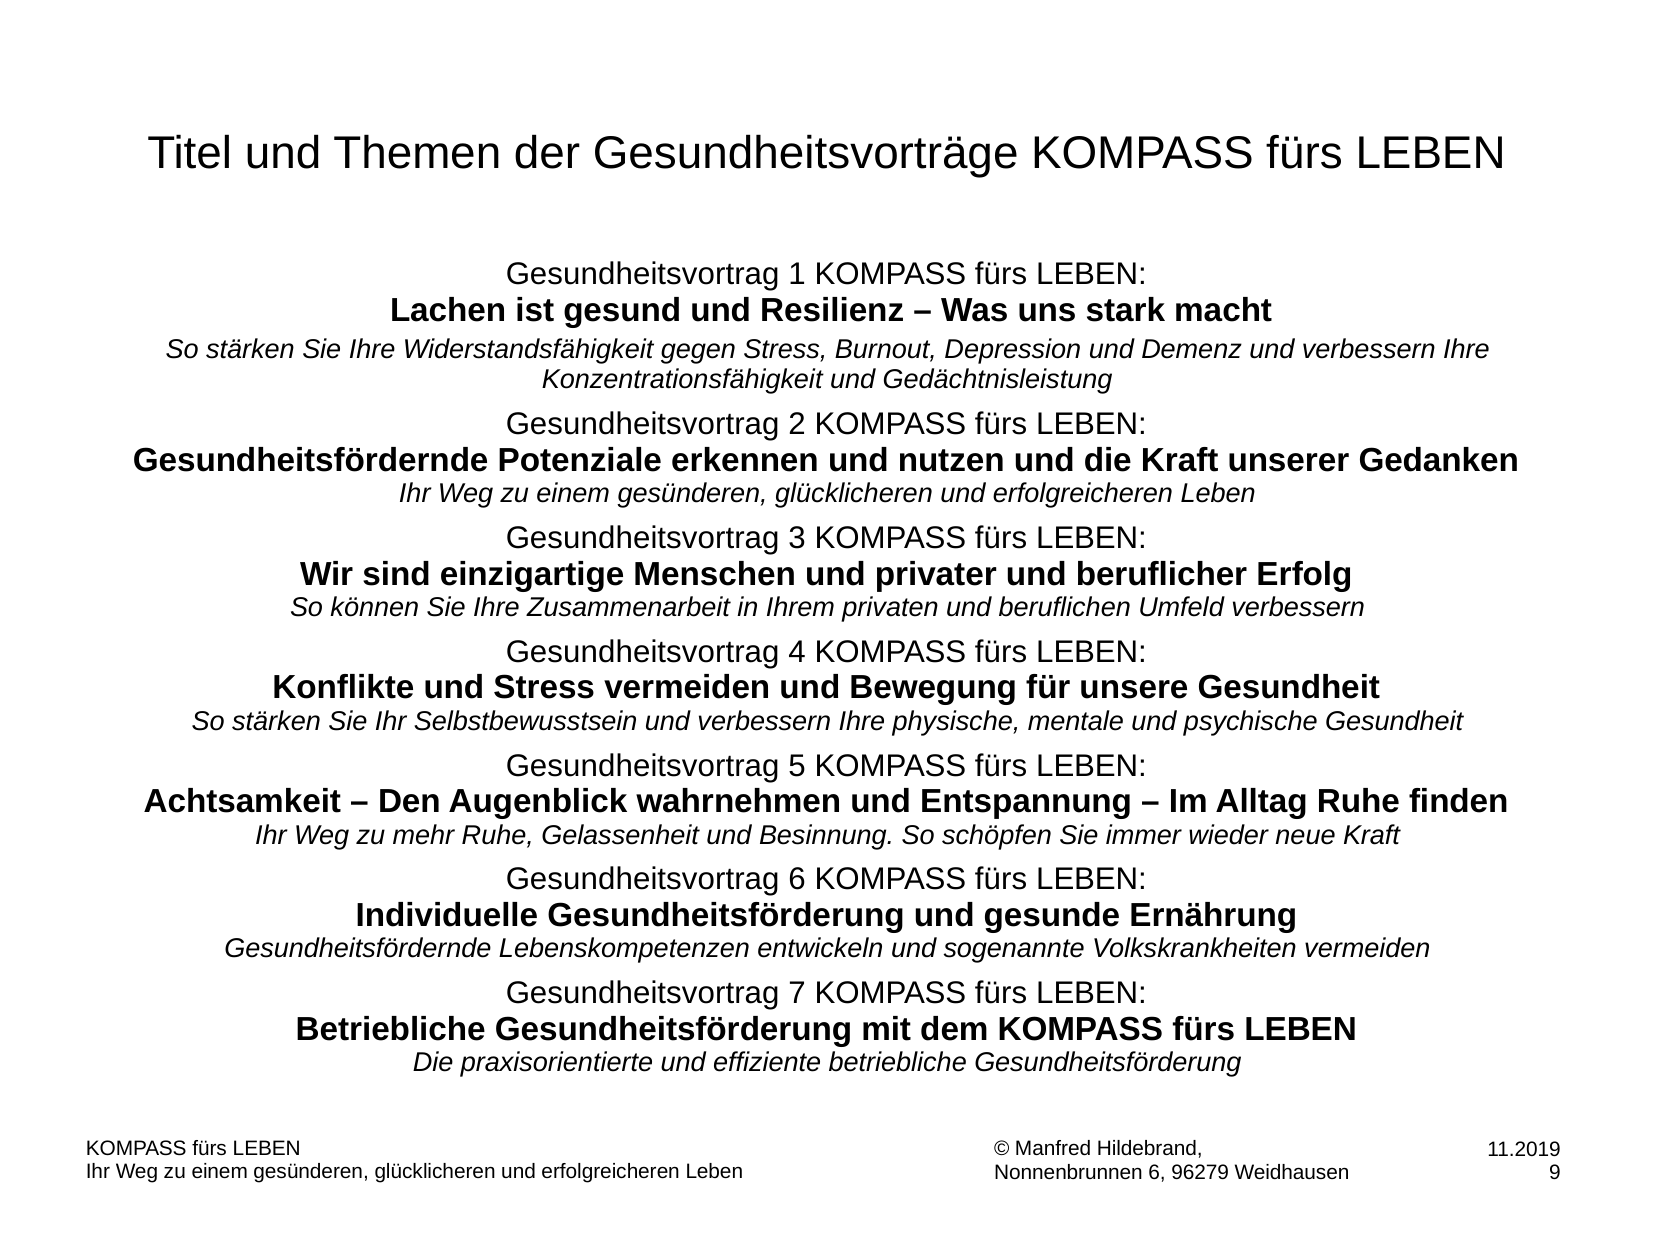

# Titel und Themen der Gesundheitsvorträge KOMPASS fürs LEBEN
Gesundheitsvortrag 1 KOMPASS fürs LEBEN:
 Lachen ist gesund und Resilienz – Was uns stark macht
So stärken Sie Ihre Widerstandsfähigkeit gegen Stress, Burnout, Depression und Demenz und verbessern Ihre Konzentrationsfähigkeit und Gedächtnisleistung
Gesundheitsvortrag 2 KOMPASS fürs LEBEN:
Gesundheitsfördernde Potenziale erkennen und nutzen und die Kraft unserer Gedanken
Ihr Weg zu einem gesünderen, glücklicheren und erfolgreicheren Leben
Gesundheitsvortrag 3 KOMPASS fürs LEBEN:
Wir sind einzigartige Menschen und privater und beruflicher Erfolg
So können Sie Ihre Zusammenarbeit in Ihrem privaten und beruflichen Umfeld verbessern
Gesundheitsvortrag 4 KOMPASS fürs LEBEN:
Konflikte und Stress vermeiden und Bewegung für unsere Gesundheit
So stärken Sie Ihr Selbstbewusstsein und verbessern Ihre physische, mentale und psychische Gesundheit
Gesundheitsvortrag 5 KOMPASS fürs LEBEN:
Achtsamkeit – Den Augenblick wahrnehmen und Entspannung – Im Alltag Ruhe finden
Ihr Weg zu mehr Ruhe, Gelassenheit und Besinnung. So schöpfen Sie immer wieder neue Kraft
Gesundheitsvortrag 6 KOMPASS fürs LEBEN:
Individuelle Gesundheitsförderung und gesunde Ernährung
Gesundheitsfördernde Lebenskompetenzen entwickeln und sogenannte Volkskrankheiten vermeiden
Gesundheitsvortrag 7 KOMPASS fürs LEBEN:
Betriebliche Gesundheitsförderung mit dem KOMPASS fürs LEBEN
Die praxisorientierte und effiziente betriebliche Gesundheitsförderung
KOMPASS fürs LEBEN
Ihr Weg zu einem gesünderen, glücklicheren und erfolgreicheren Leben
© Manfred Hildebrand,
Nonnenbrunnen 6, 96279 Weidhausen
11.2019
9